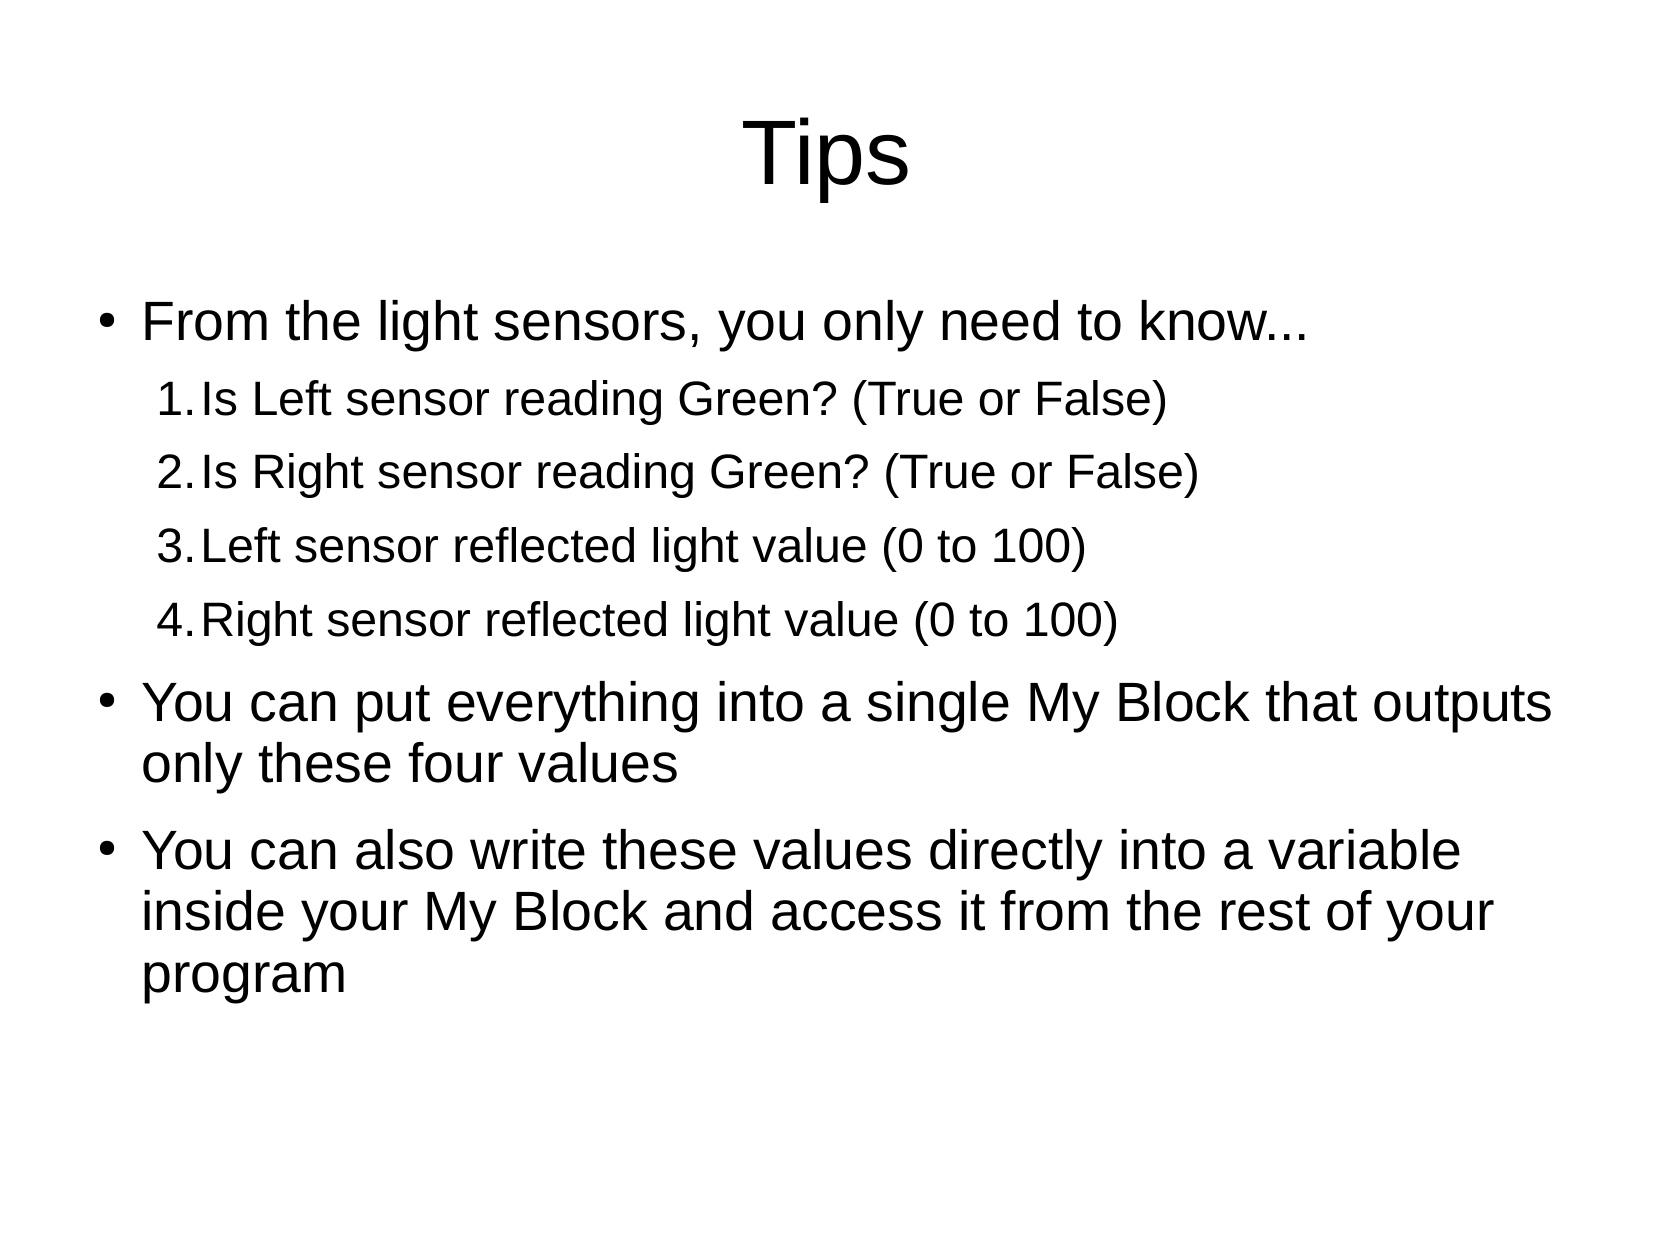

# Tips
From the light sensors, you only need to know...
Is Left sensor reading Green? (True or False)
Is Right sensor reading Green? (True or False)
Left sensor reflected light value (0 to 100)
Right sensor reflected light value (0 to 100)
You can put everything into a single My Block that outputs only these four values
You can also write these values directly into a variable inside your My Block and access it from the rest of your program